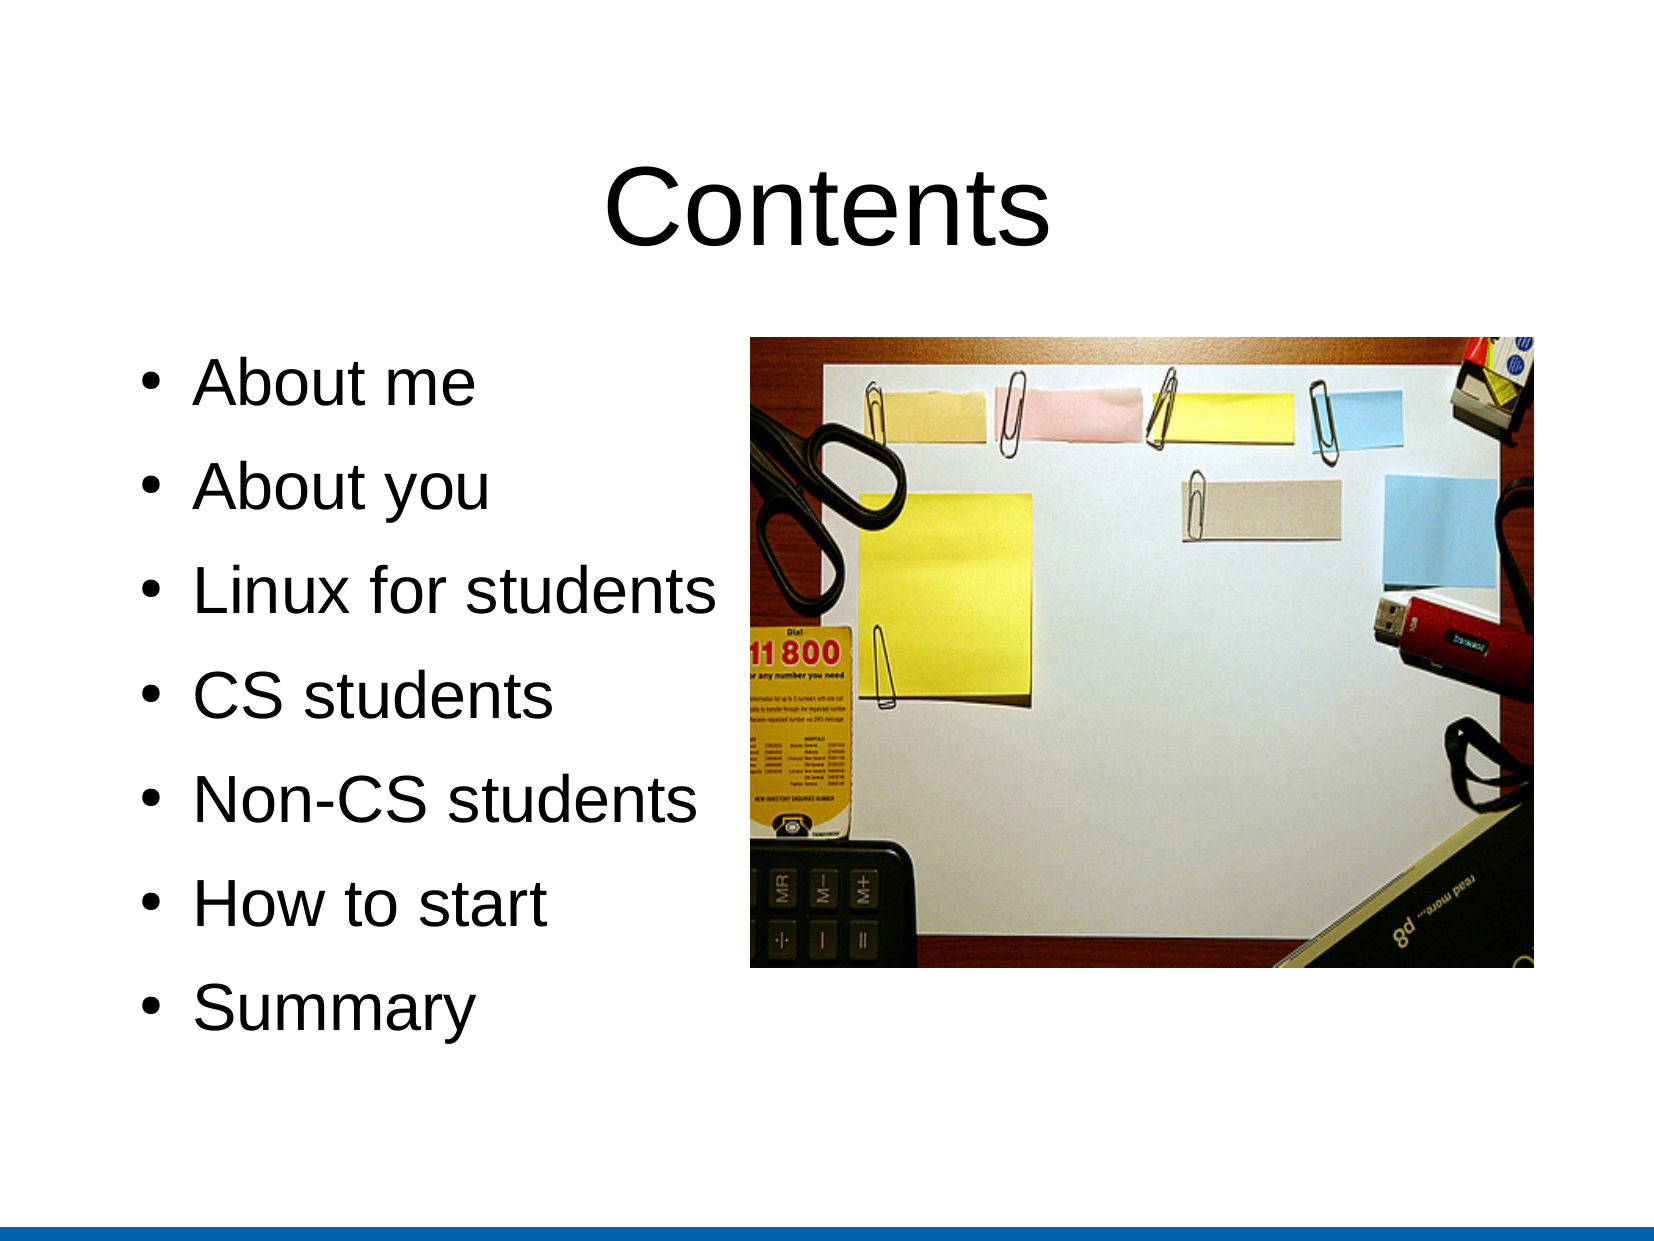

# Contents
About me
About you
Linux for students
CS students
Non-CS students
How to start
Summary